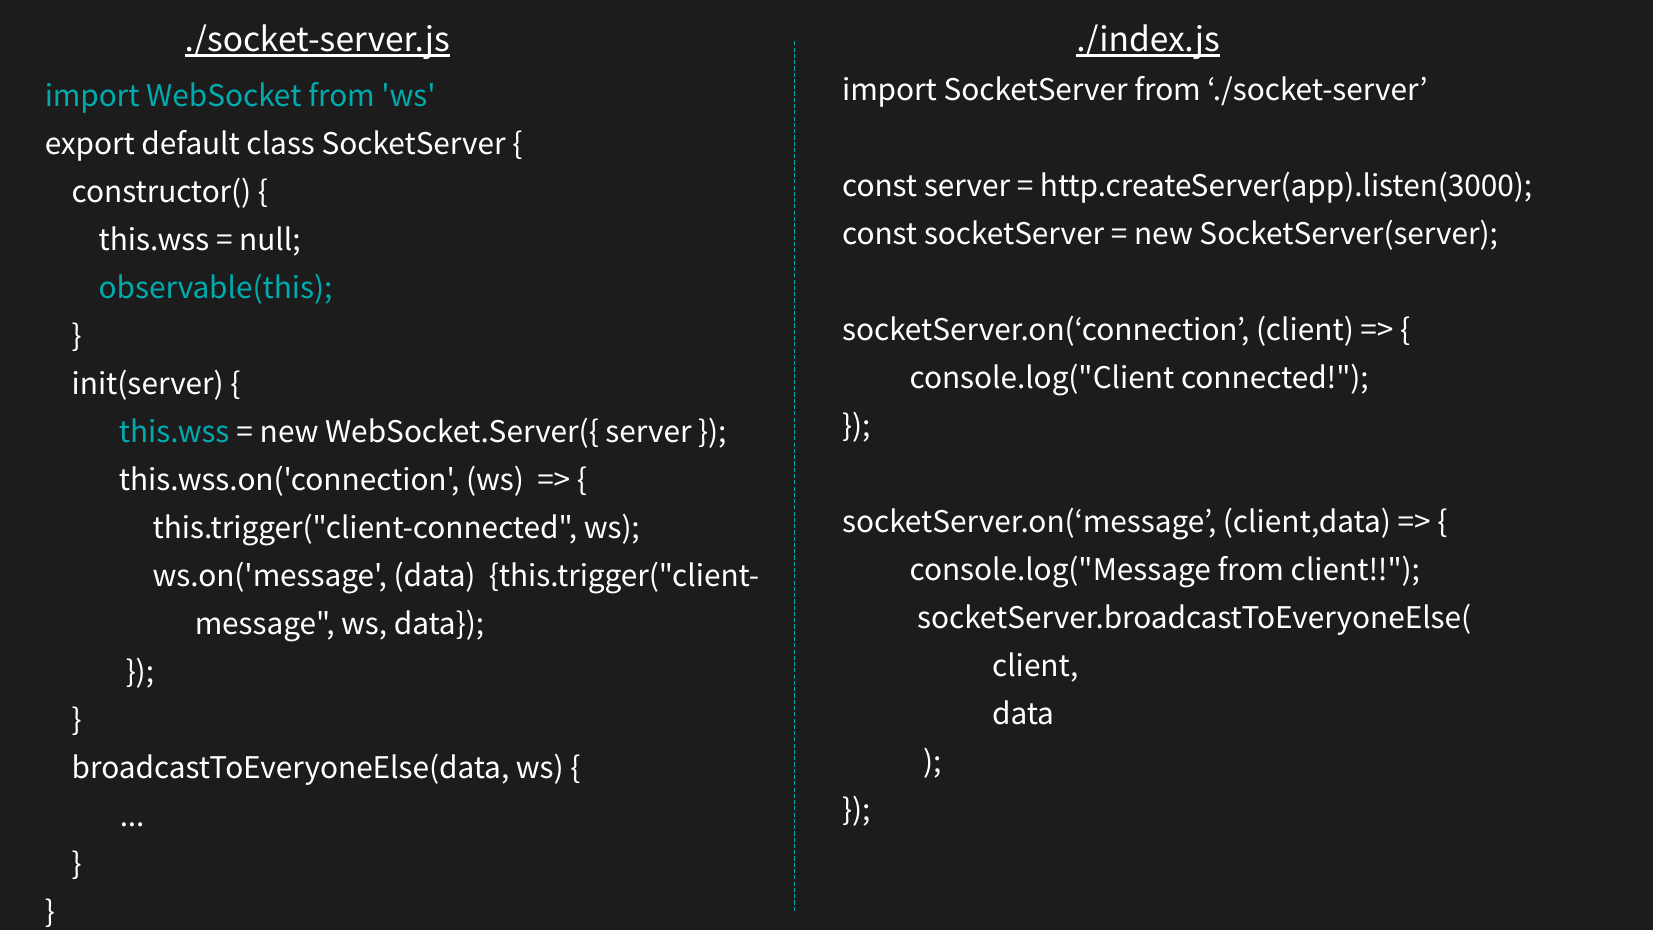

./socket-server.js
./index.js
import SocketServer from ‘./socket-server’
const server = http.createServer(app).listen(3000);
const socketServer = new SocketServer(server);
socketServer.on(‘connection’, (client) => {
 console.log("Client connected!");
});
socketServer.on(‘message’, (client,data) => {
 console.log("Message from client!!");
	socketServer.broadcastToEveryoneElse(
		client,
		data
 );
});
import WebSocket from 'ws'
export default class SocketServer {
 constructor() {
 this.wss = null;
 observable(this);
 }
 init(server) {
 this.wss = new WebSocket.Server({ server });
 this.wss.on('connection', (ws) => {
 this.trigger("client-connected", ws);
 ws.on('message', (data) {this.trigger("client-			message", ws, data});
 });
 }
 broadcastToEveryoneElse(data, ws) {
	...
 }
}